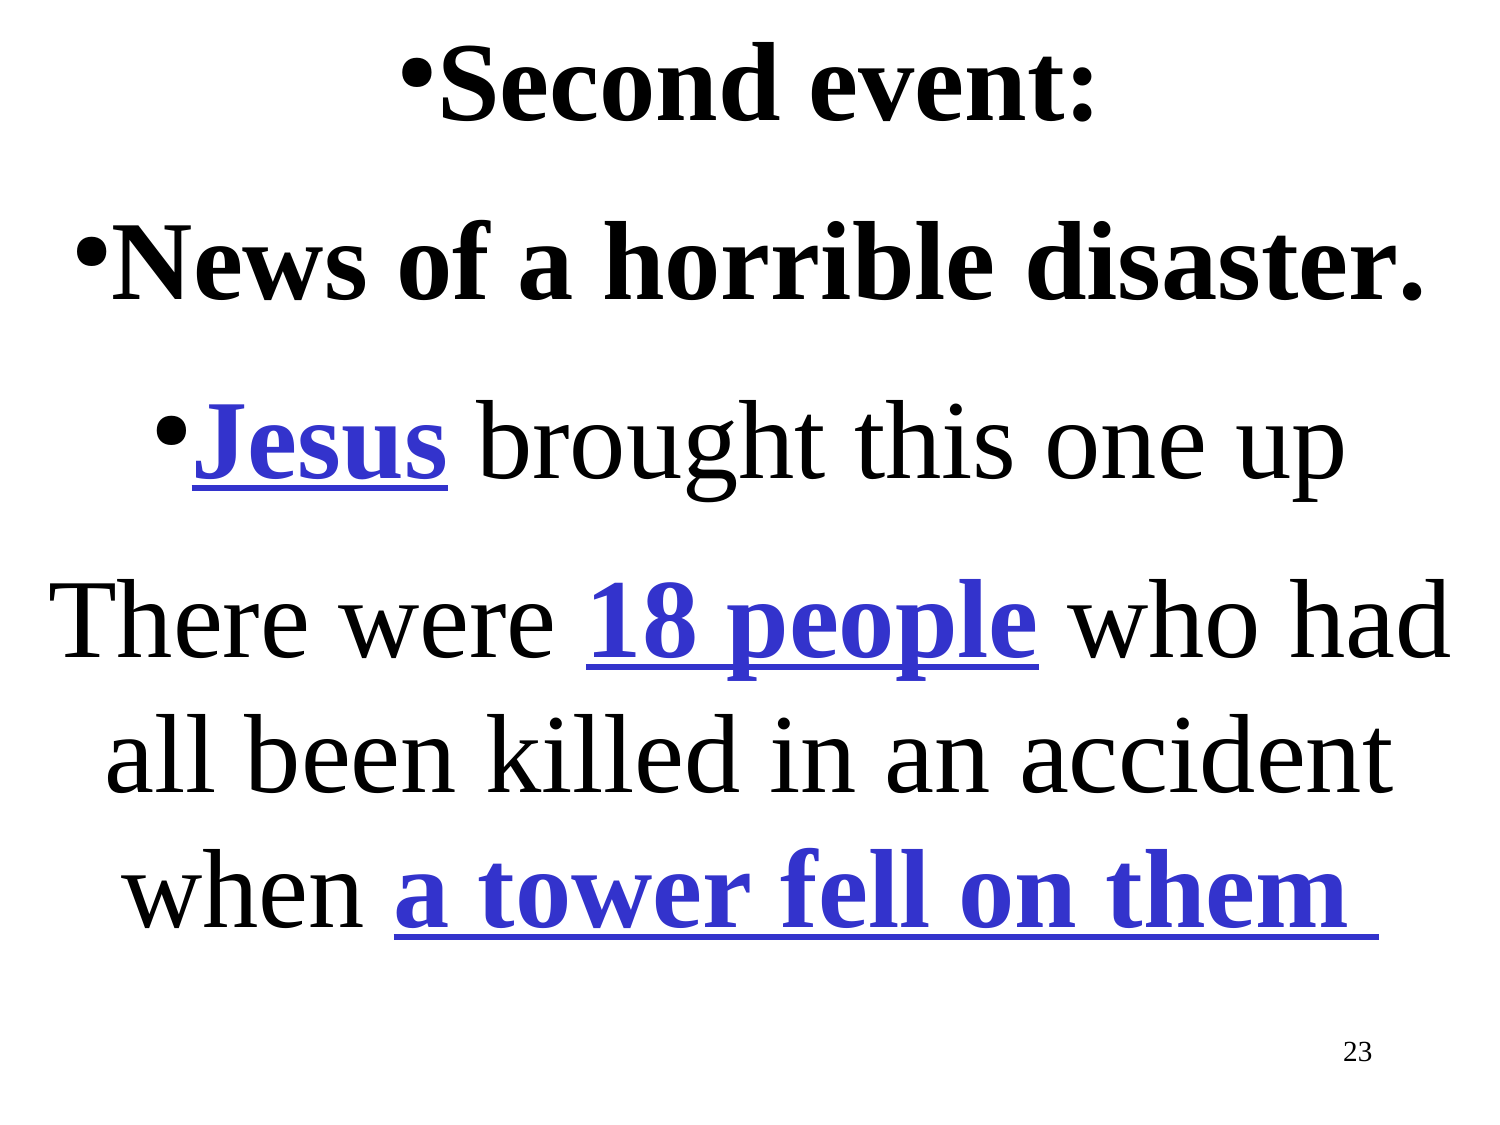

Second event:
News of a horrible disaster.
Jesus brought this one up
There were 18 people who had all been killed in an accident when a tower fell on them